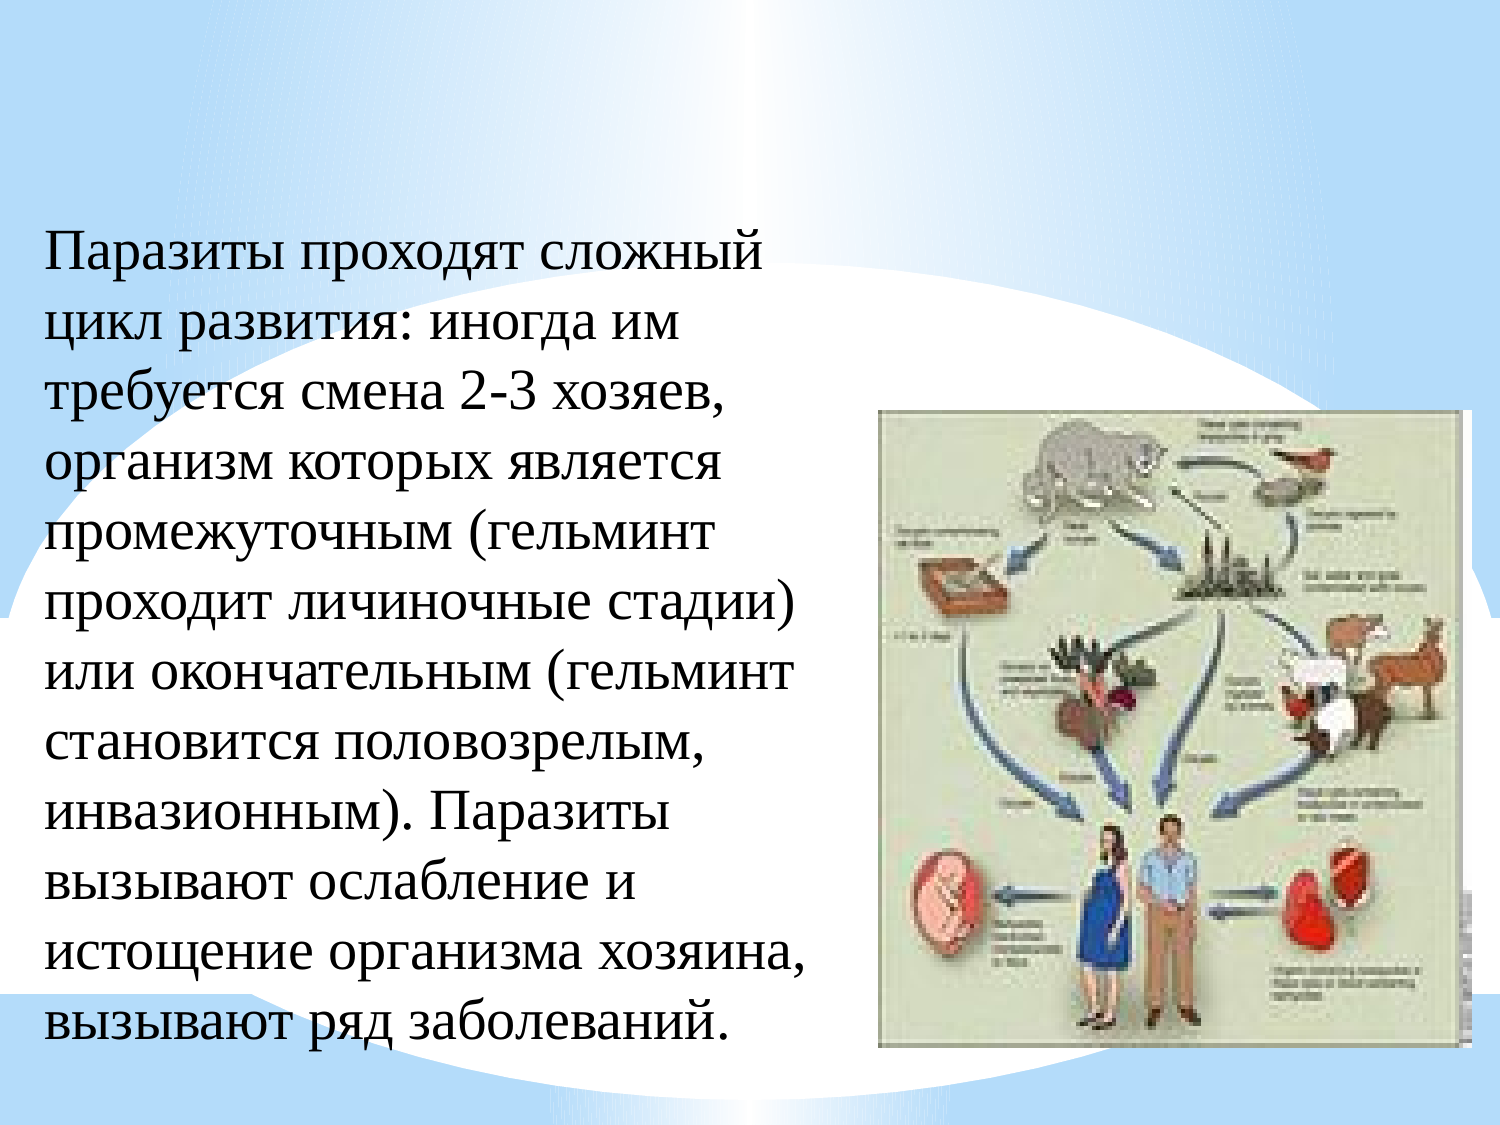

# Паразиты проходят сложный цикл развития: иногда им требуется смена 2-3 хозяев, организм которых является промежуточным (гельминт проходит личиночные стадии) или окончательным (гельминт становится половозрелым, инвазионным). Паразиты вызывают ослабление и истощение организма хозяина, вызывают ряд заболеваний.